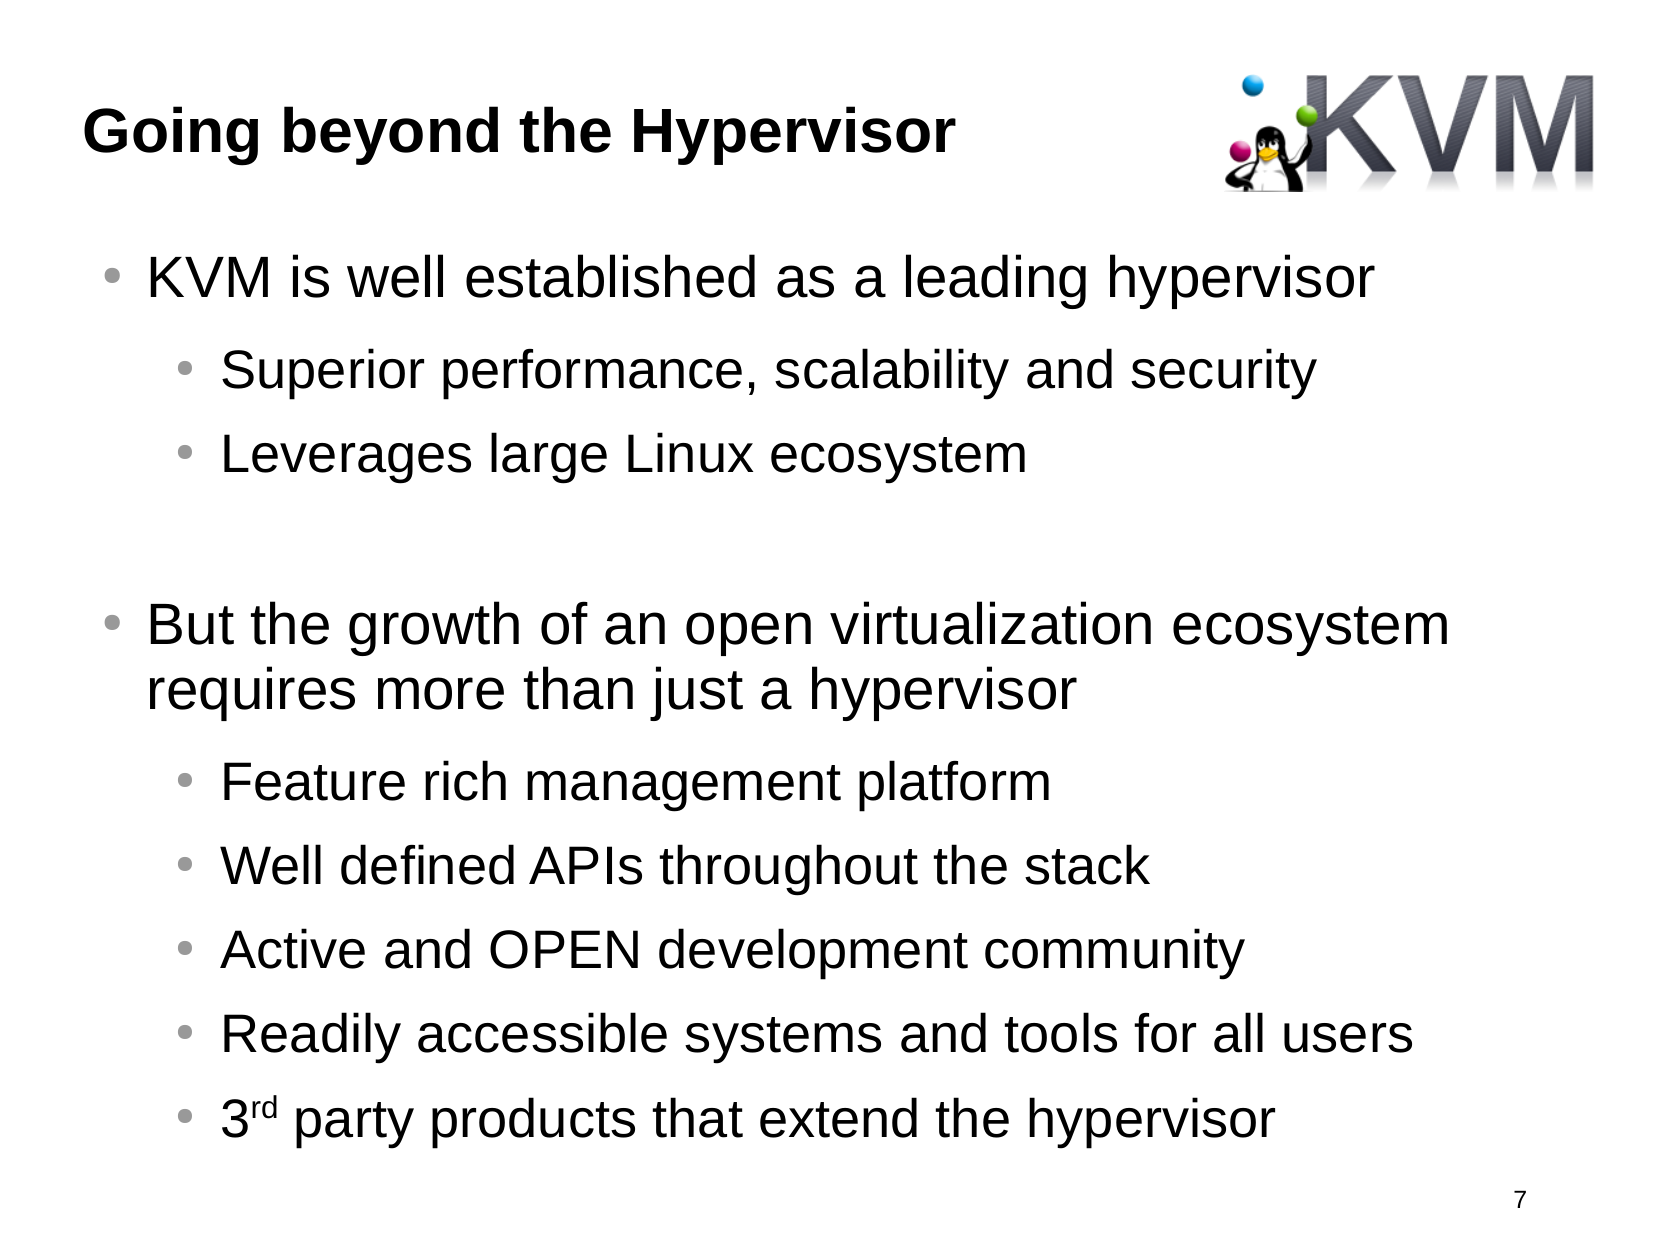

# Going beyond the Hypervisor
KVM is well established as a leading hypervisor
Superior performance, scalability and security
Leverages large Linux ecosystem
But the growth of an open virtualization ecosystem requires more than just a hypervisor
Feature rich management platform
Well defined APIs throughout the stack
Active and OPEN development community
Readily accessible systems and tools for all users
3rd party products that extend the hypervisor